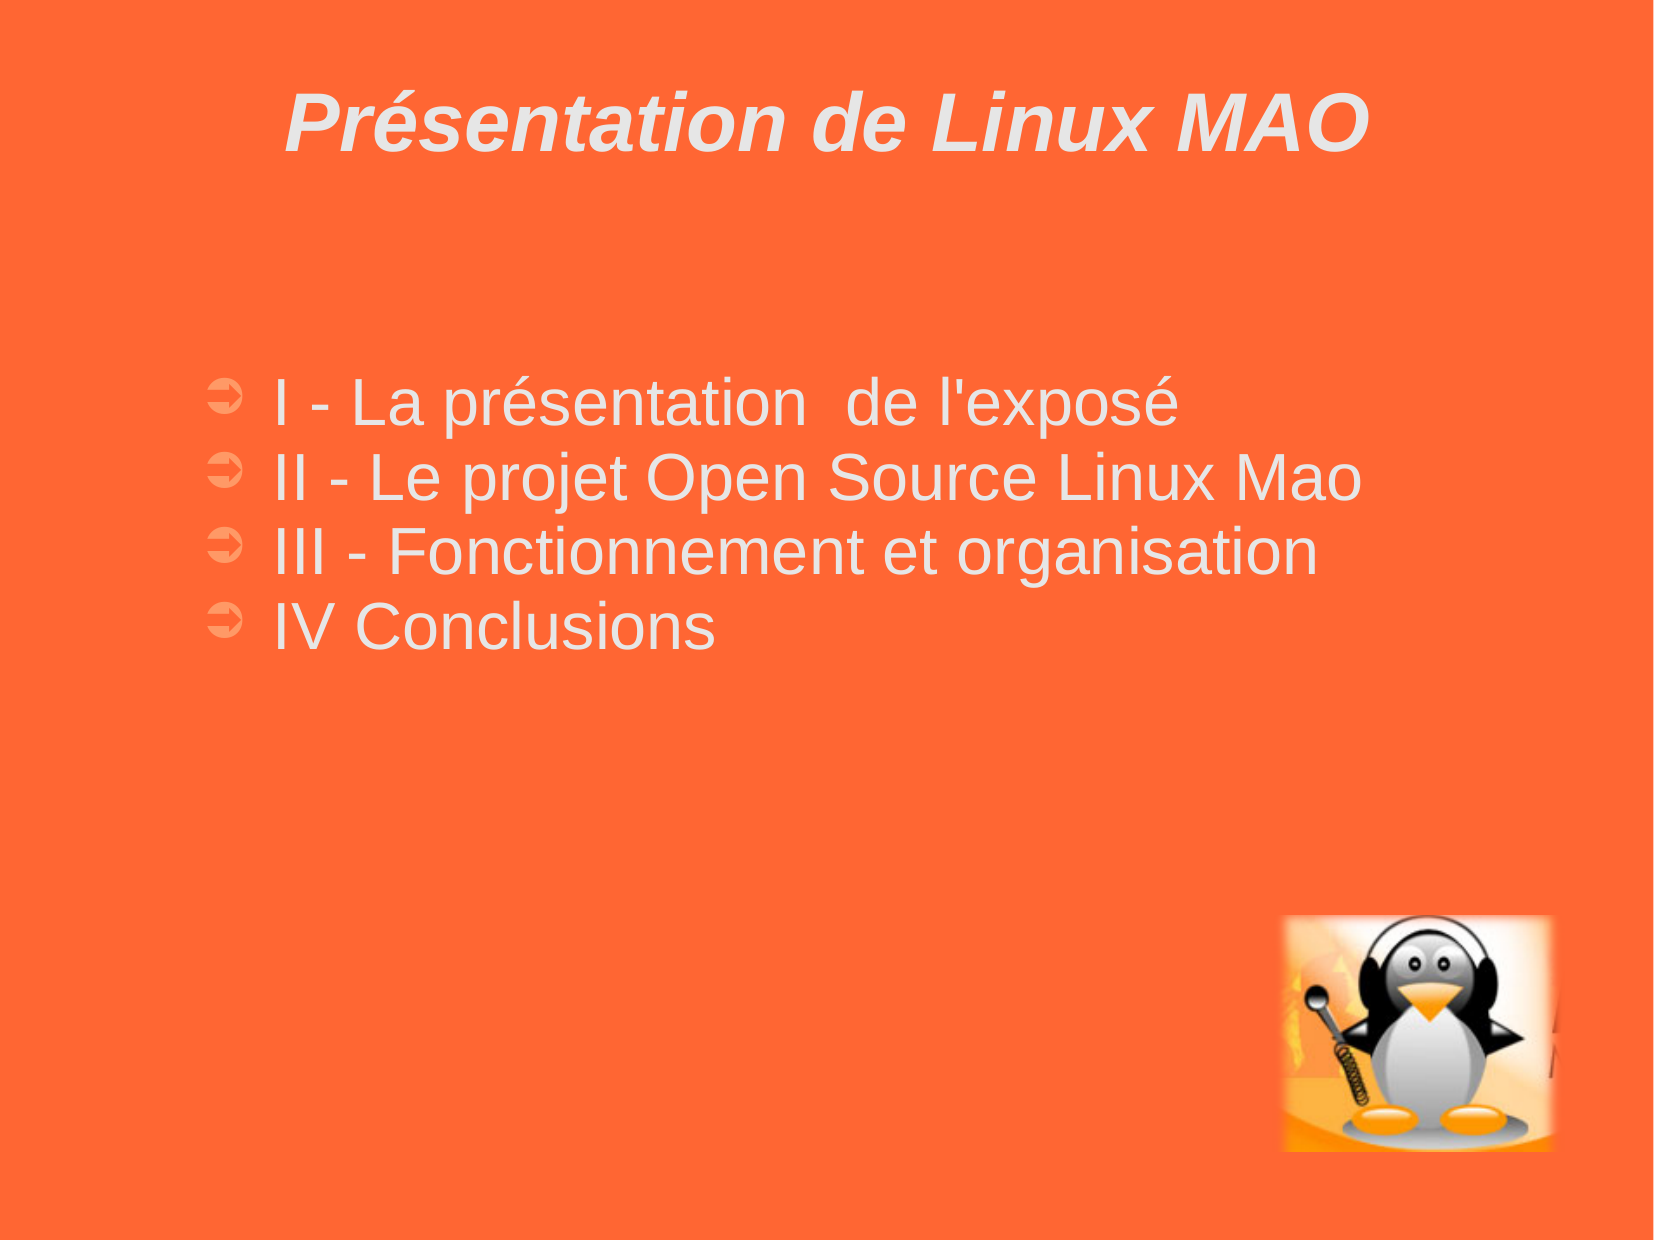

# Présentation de Linux MAO
I - La présentation de l'exposé
II - Le projet Open Source Linux Mao
III - Fonctionnement et organisation
IV Conclusions